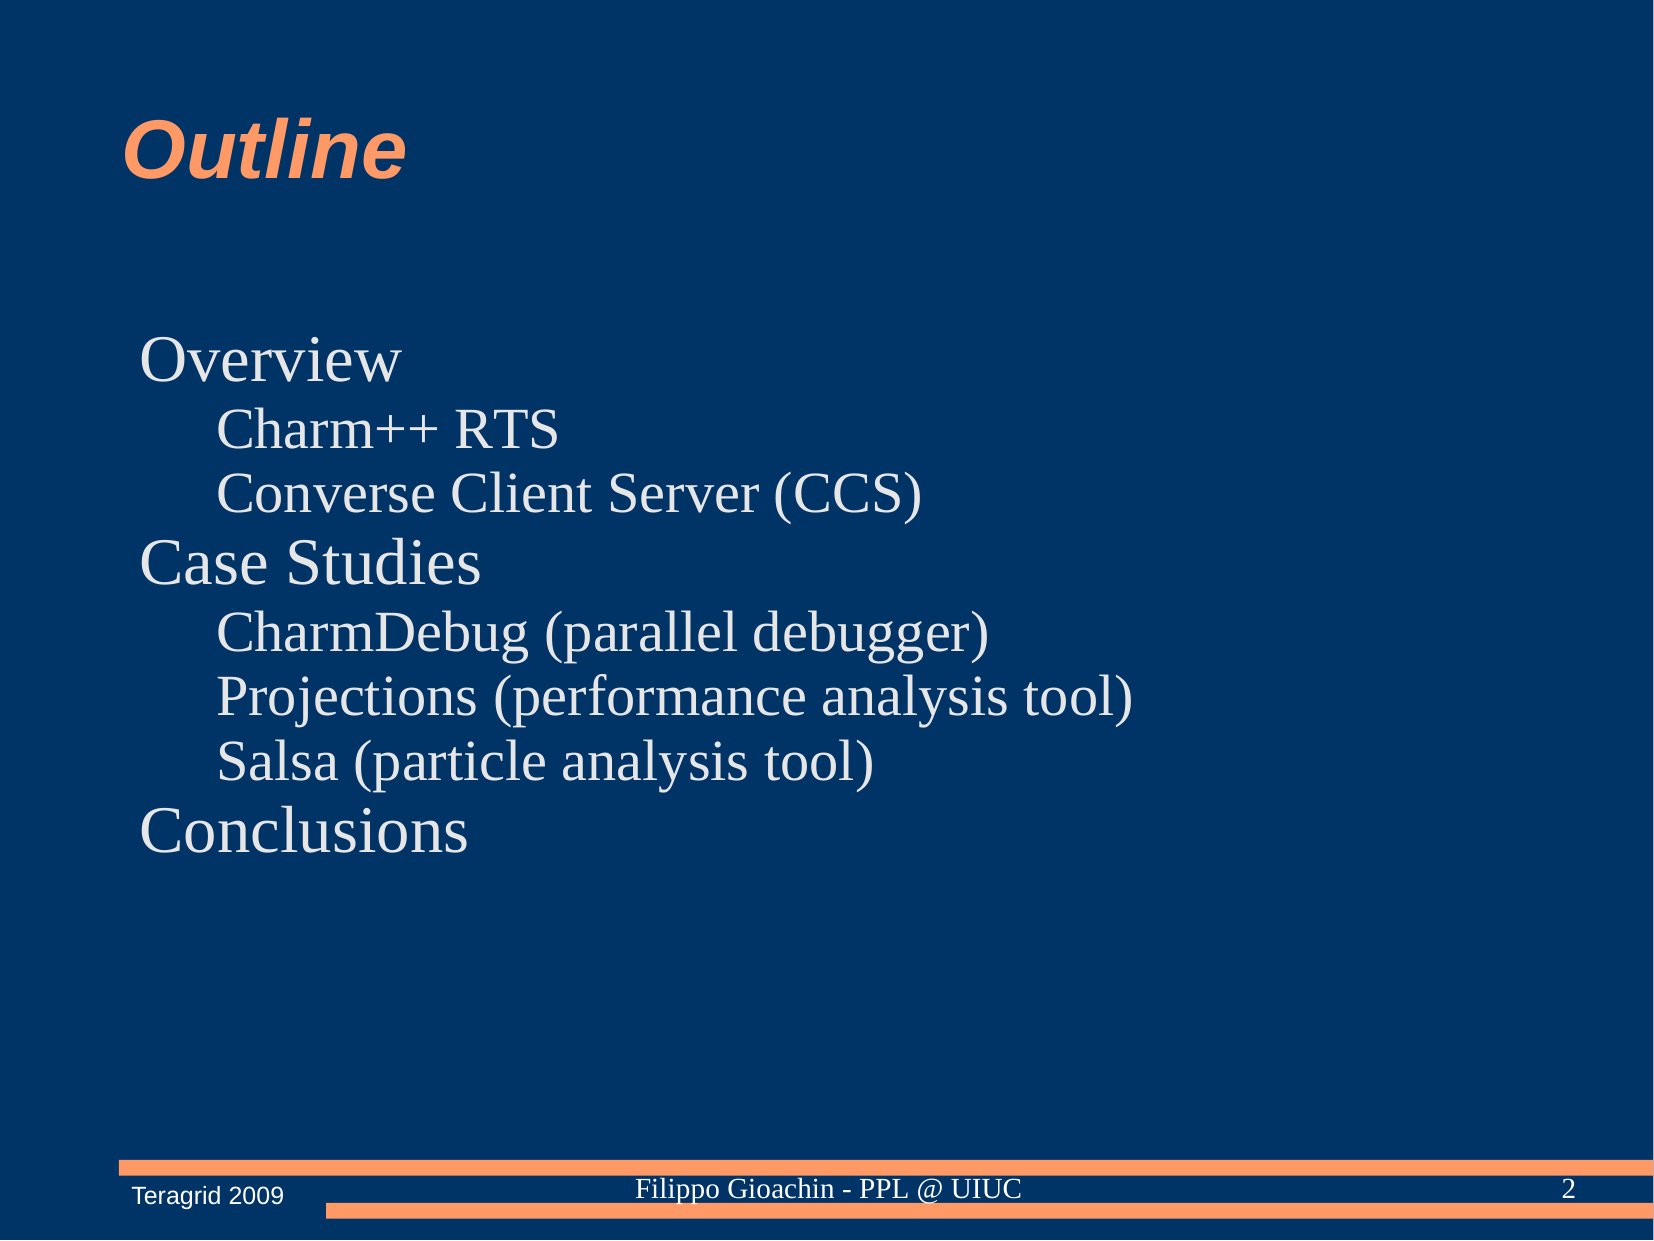

# Outline
Overview
Charm++ RTS
Converse Client Server (CCS)
Case Studies
CharmDebug (parallel debugger)
Projections (performance analysis tool)
Salsa (particle analysis tool)
Conclusions
2
Filippo Gioachin - PPL @ UIUC